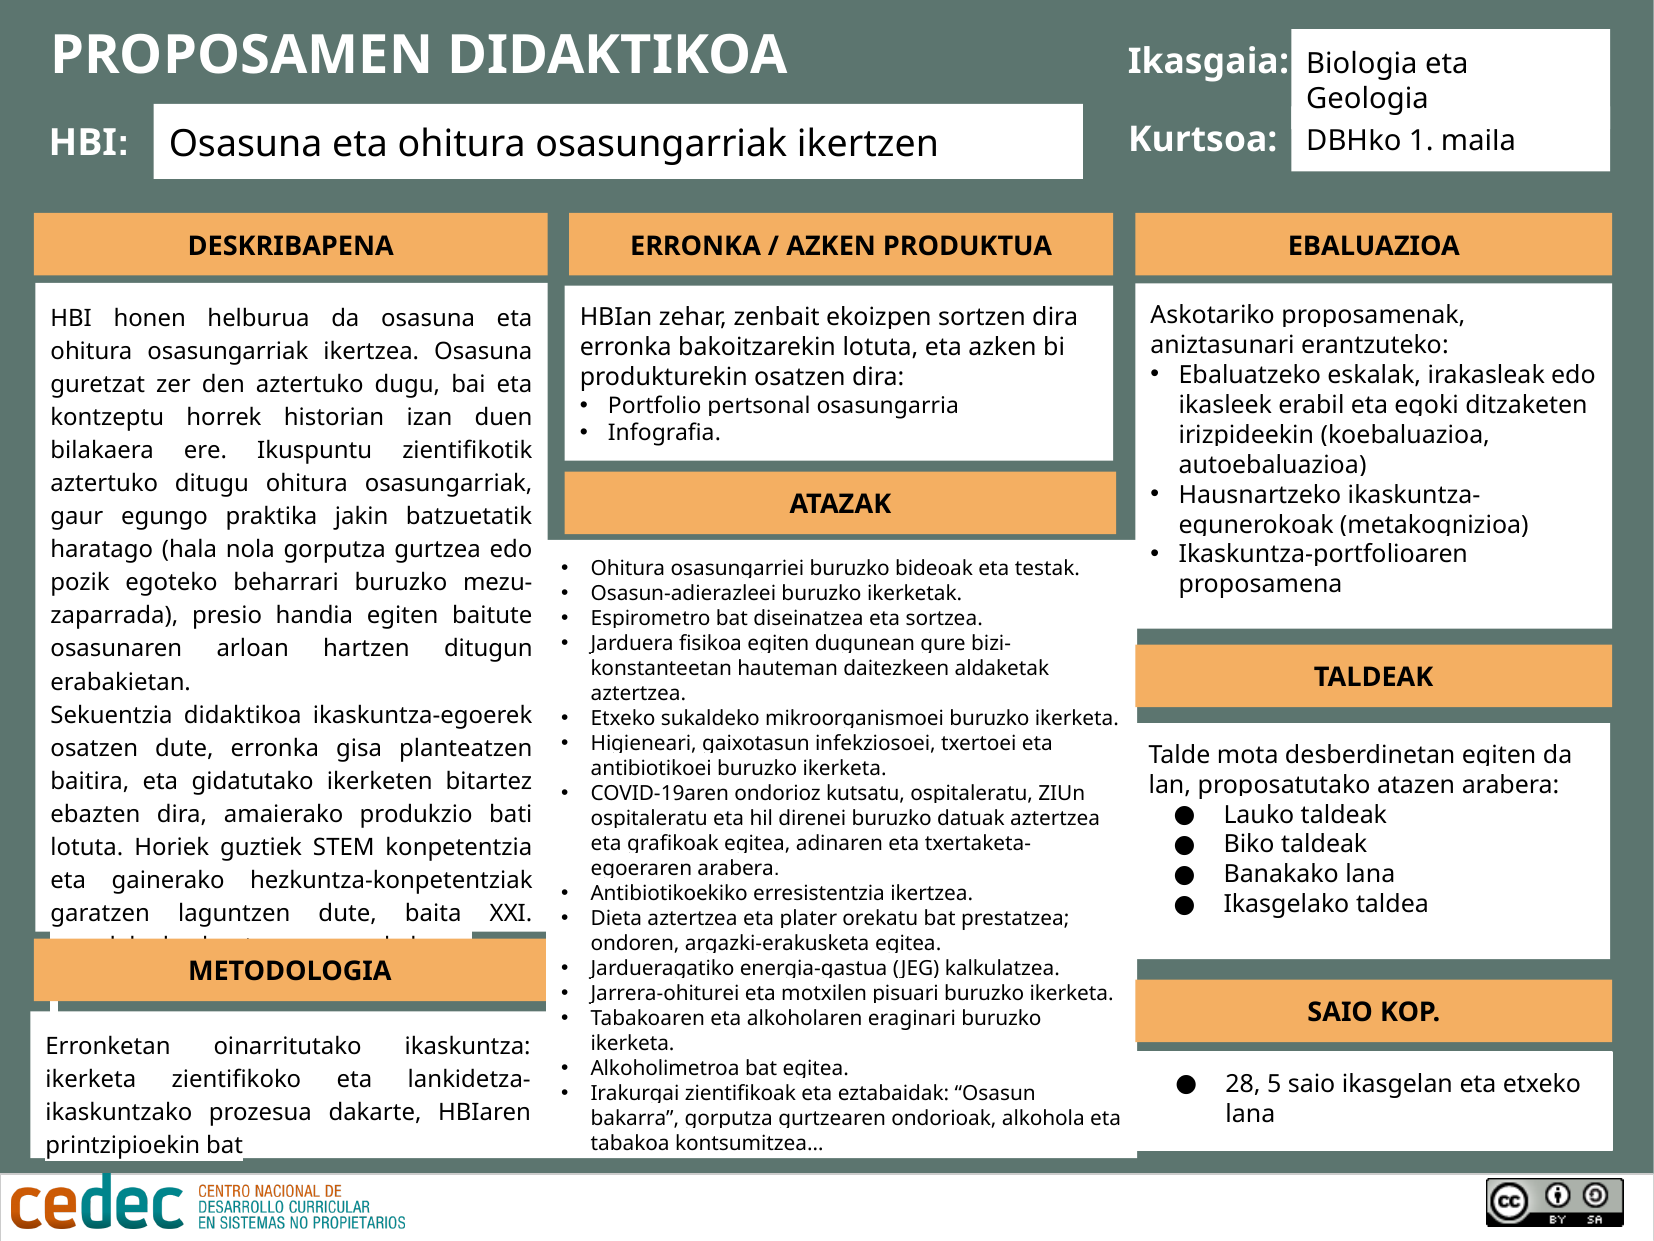

PROPOSAMEN DIDAKTIKOA
Biologia eta Geologia
Ikasgaia:
Osasuna eta ohitura osasungarriak ikertzen
DBHko 1. maila
Kurtsoa:
HBI:
DESKRIBAPENA
ERRONKA / AZKEN PRODUKTUA
EBALUAZIOA
HBI honen helburua da osasuna eta ohitura osasungarriak ikertzea. Osasuna guretzat zer den aztertuko dugu, bai eta kontzeptu horrek historian izan duen bilakaera ere. Ikuspuntu zientifikotik aztertuko ditugu ohitura osasungarriak, gaur egungo praktika jakin batzuetatik haratago (hala nola gorputza gurtzea edo pozik egoteko beharrari buruzko mezu-zaparrada), presio handia egiten baitute osasunaren arloan hartzen ditugun erabakietan.
Sekuentzia didaktikoa ikaskuntza-egoerek osatzen dute, erronka gisa planteatzen baitira, eta gidatutako ikerketen bitartez ebazten dira, amaierako produkzio bati lotuta. Horiek guztiek STEM konpetentzia eta gainerako hezkuntza-konpetentziak garatzen laguntzen dute, baita XXI. mendeko hezkuntzaren erronkak ere.
Askotariko proposamenak, aniztasunari erantzuteko:
Ebaluatzeko eskalak, irakasleak edo ikasleek erabil eta egoki ditzaketen irizpideekin (koebaluazioa, autoebaluazioa)
Hausnartzeko ikaskuntza-egunerokoak (metakognizioa)
Ikaskuntza-portfolioaren proposamena
HBIan zehar, zenbait ekoizpen sortzen dira erronka bakoitzarekin lotuta, eta azken bi produkturekin osatzen dira:
Portfolio pertsonal osasungarria
Infografia.
ATAZAK
Ohitura osasungarriei buruzko bideoak eta testak.
Osasun-adierazleei buruzko ikerketak.
Espirometro bat diseinatzea eta sortzea.
Jarduera fisikoa egiten dugunean gure bizi-konstanteetan hauteman daitezkeen aldaketak aztertzea.
Etxeko sukaldeko mikroorganismoei buruzko ikerketa.
Higieneari, gaixotasun infekziosoei, txertoei eta antibiotikoei buruzko ikerketa.
COVID-19aren ondorioz kutsatu, ospitaleratu, ZIUn ospitaleratu eta hil direnei buruzko datuak aztertzea eta grafikoak egitea, adinaren eta txertaketa-egoeraren arabera.
Antibiotikoekiko erresistentzia ikertzea.
Dieta aztertzea eta plater orekatu bat prestatzea; ondoren, argazki-erakusketa egitea.
Jardueragatiko energia-gastua (JEG) kalkulatzea.
Jarrera-ohiturei eta motxilen pisuari buruzko ikerketa.
Tabakoaren eta alkoholaren eraginari buruzko ikerketa.
Alkoholimetroa bat egitea.
Irakurgai zientifikoak eta eztabaidak: “Osasun bakarra”, gorputza gurtzearen ondorioak, alkohola eta tabakoa kontsumitzea…
TALDEAK
Talde mota desberdinetan egiten da lan, proposatutako atazen arabera:
Lauko taldeak
Biko taldeak
Banakako lana
Ikasgelako taldea
METODOLOGIA
SAIO KOP.
Erronketan oinarritutako ikaskuntza: ikerketa zientifikoko eta lankidetza-ikaskuntzako prozesua dakarte, HBIaren printzipioekin bat
28, 5 saio ikasgelan eta etxeko lana